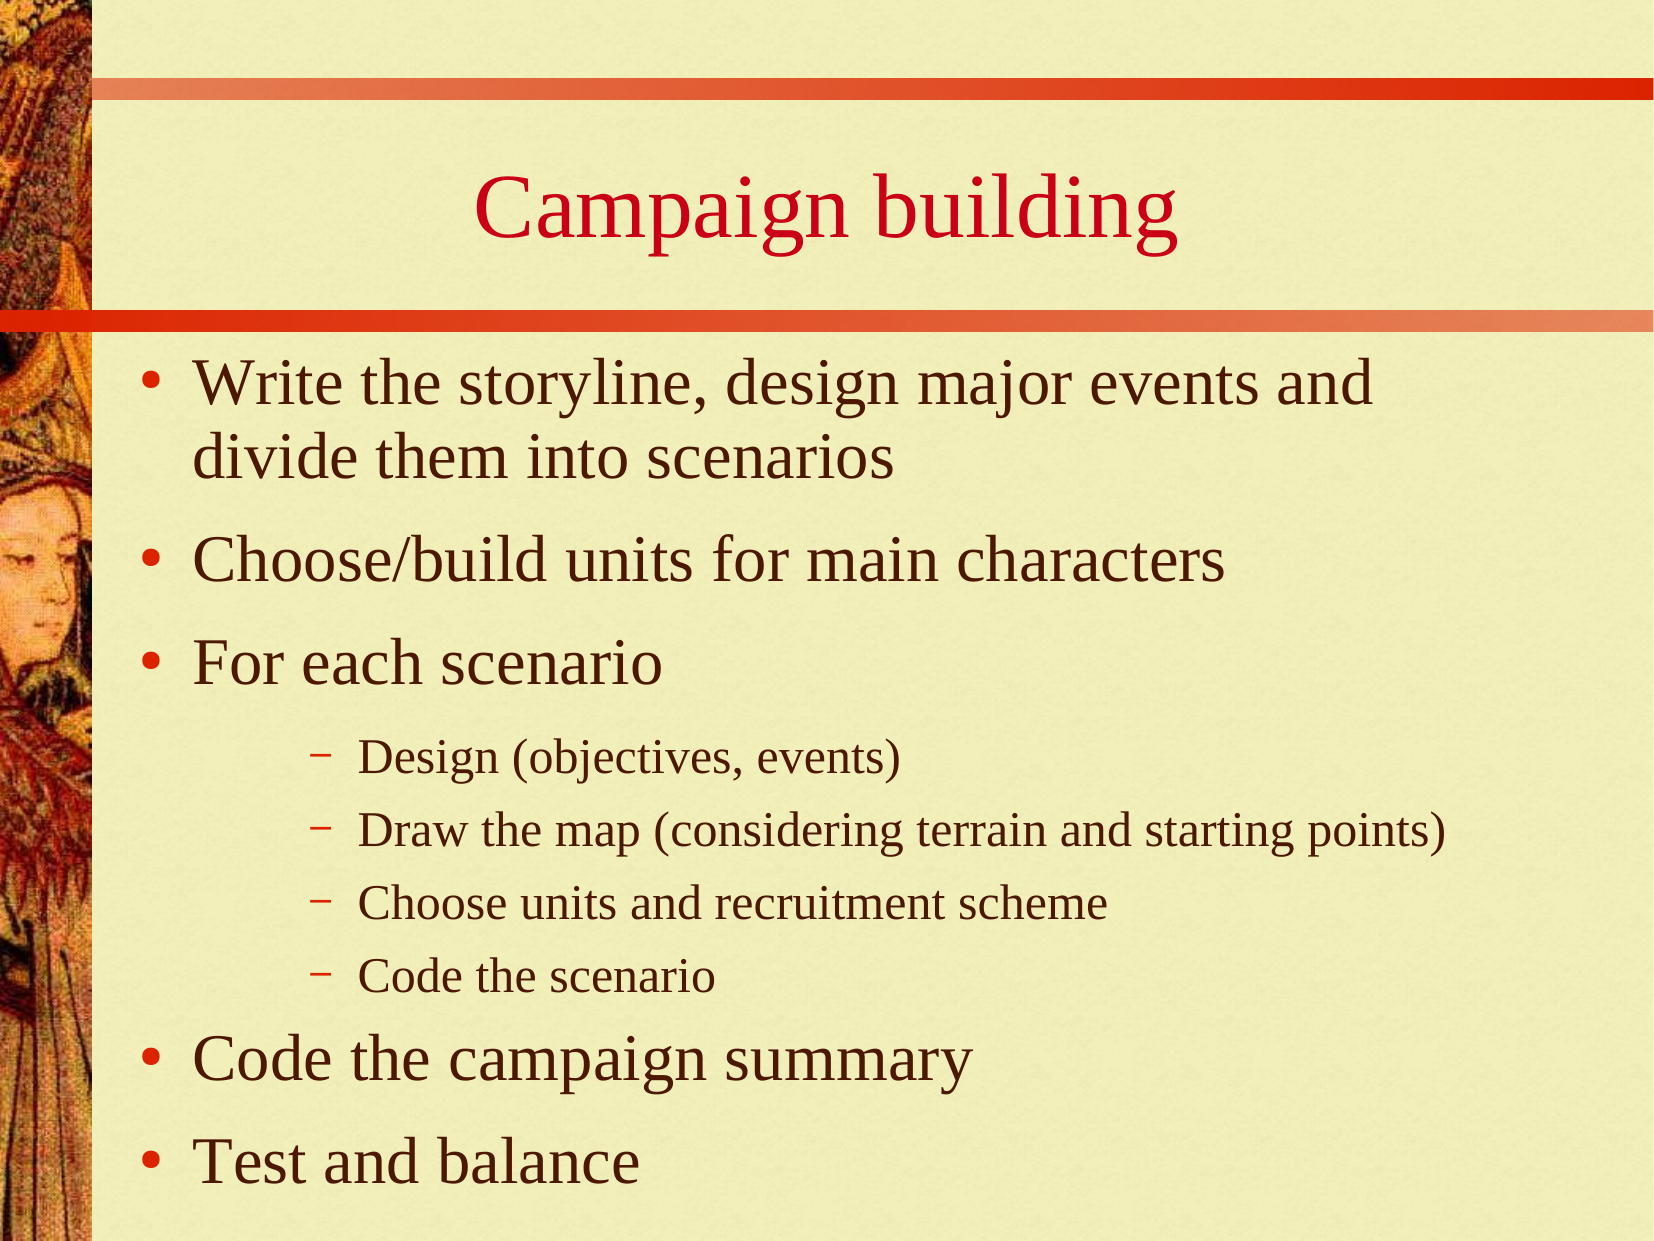

# Campaign building
Write the storyline, design major events and divide them into scenarios
Choose/build units for main characters
For each scenario
Design (objectives, events)
Draw the map (considering terrain and starting points)
Choose units and recruitment scheme
Code the scenario
Code the campaign summary
Test and balance